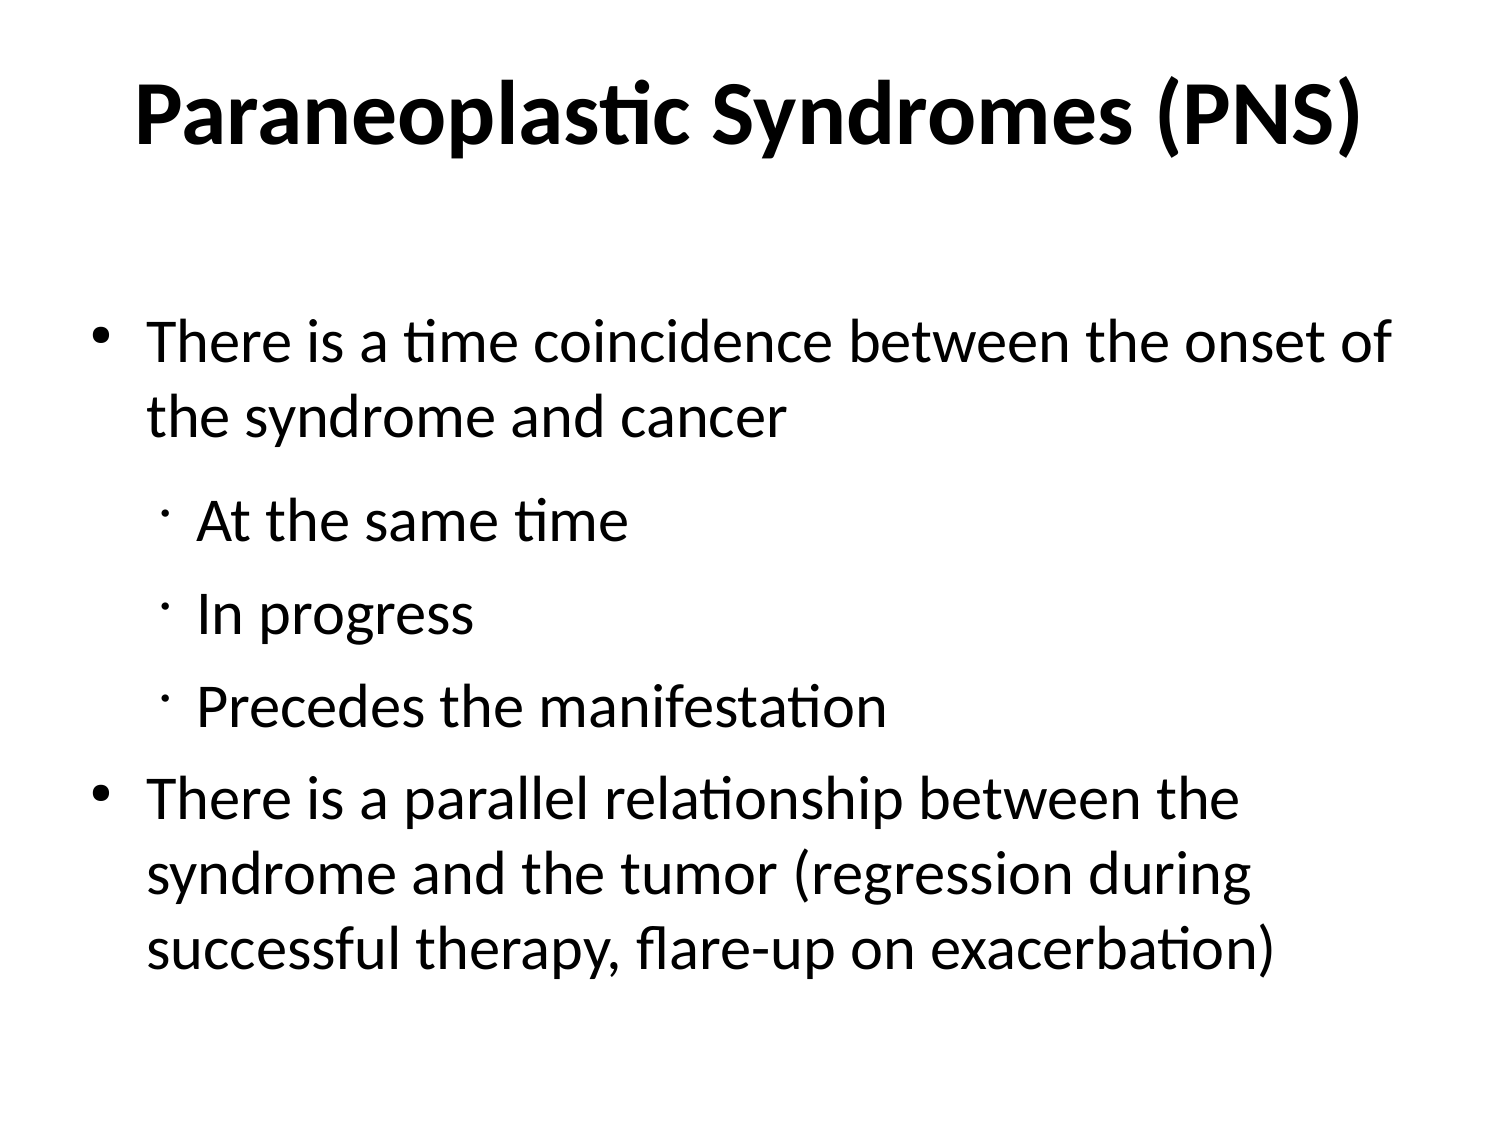

# Paraneoplastic Syndromes (PNS)
There is a time coincidence between the onset of the syndrome and cancer
At the same time
In progress
Precedes the manifestation
There is a parallel relationship between the syndrome and the tumor (regression during successful therapy, flare-up on exacerbation)